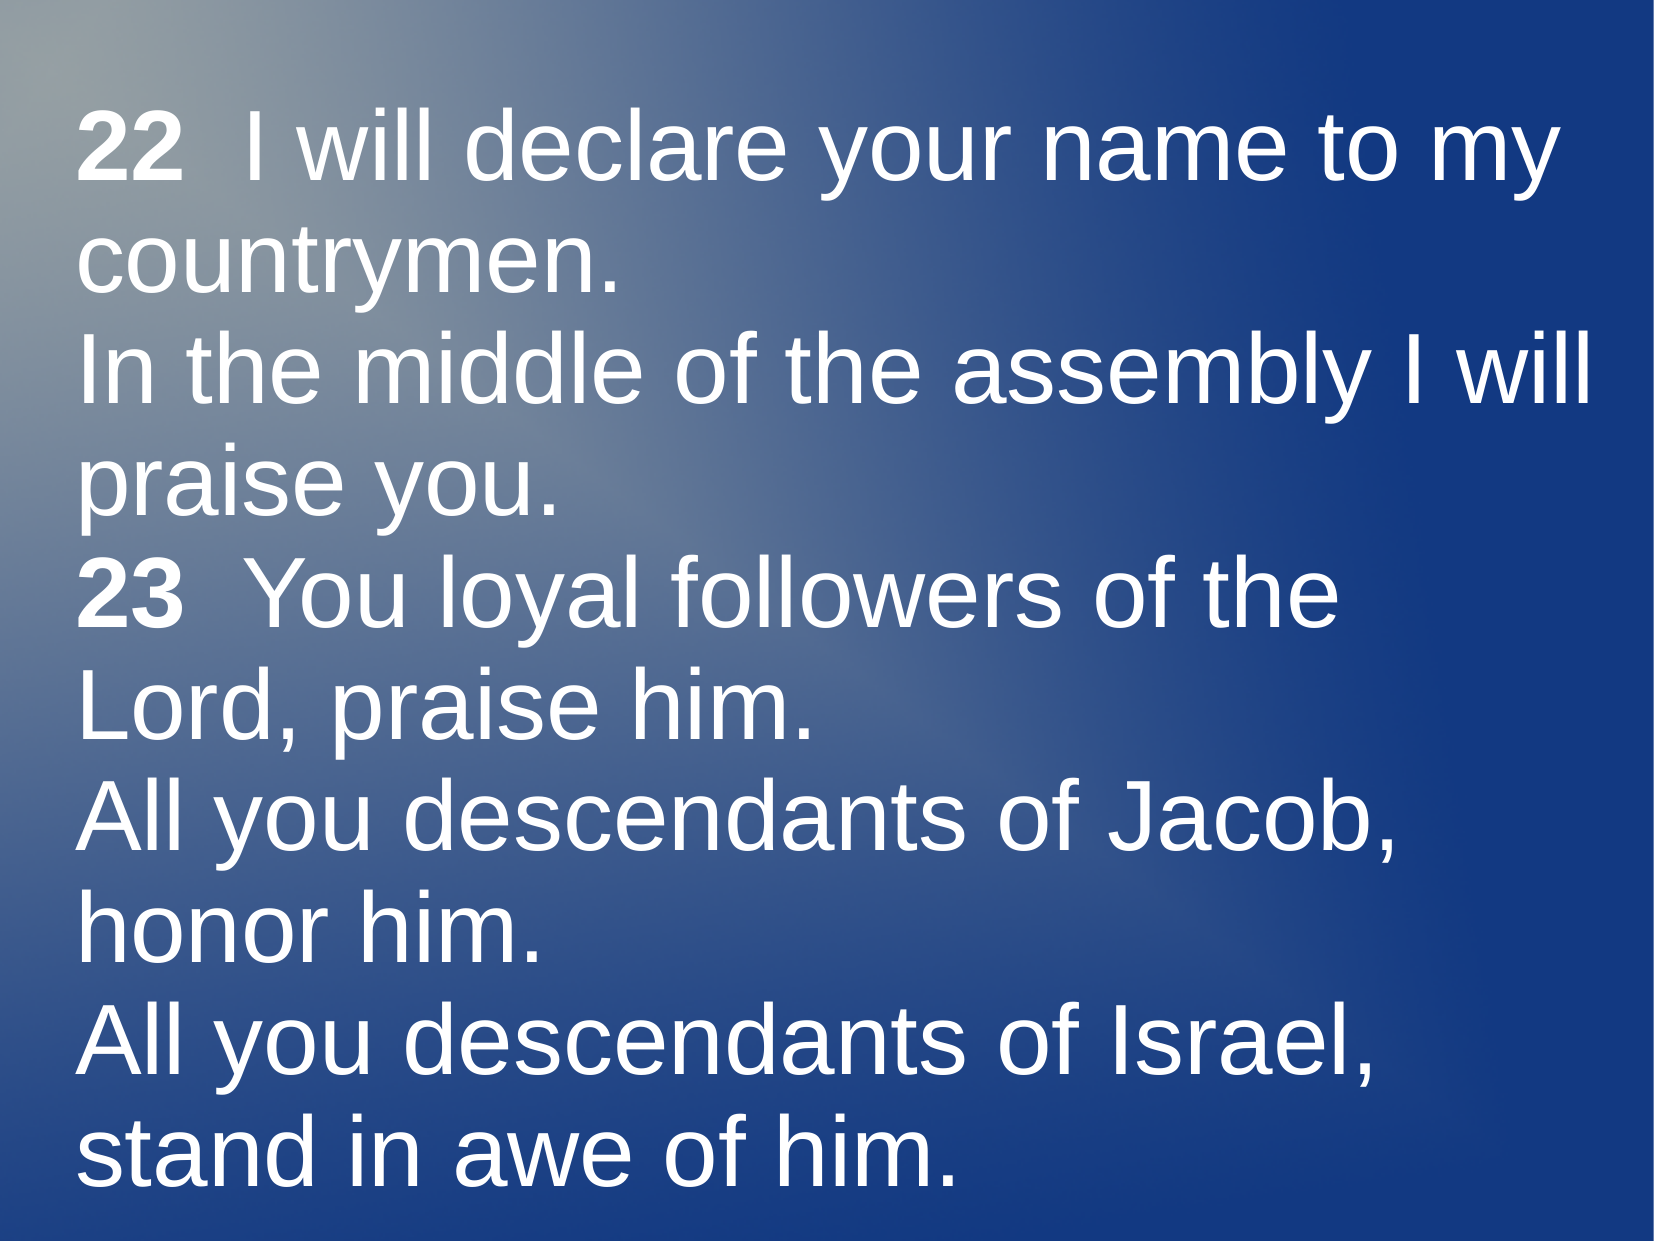

# 22  I will declare your name to my countrymen. In the middle of the assembly I will praise you. 23  You loyal followers of the  Lord, praise him. All you descendants of Jacob, honor him. All you descendants of Israel, stand in awe of him.